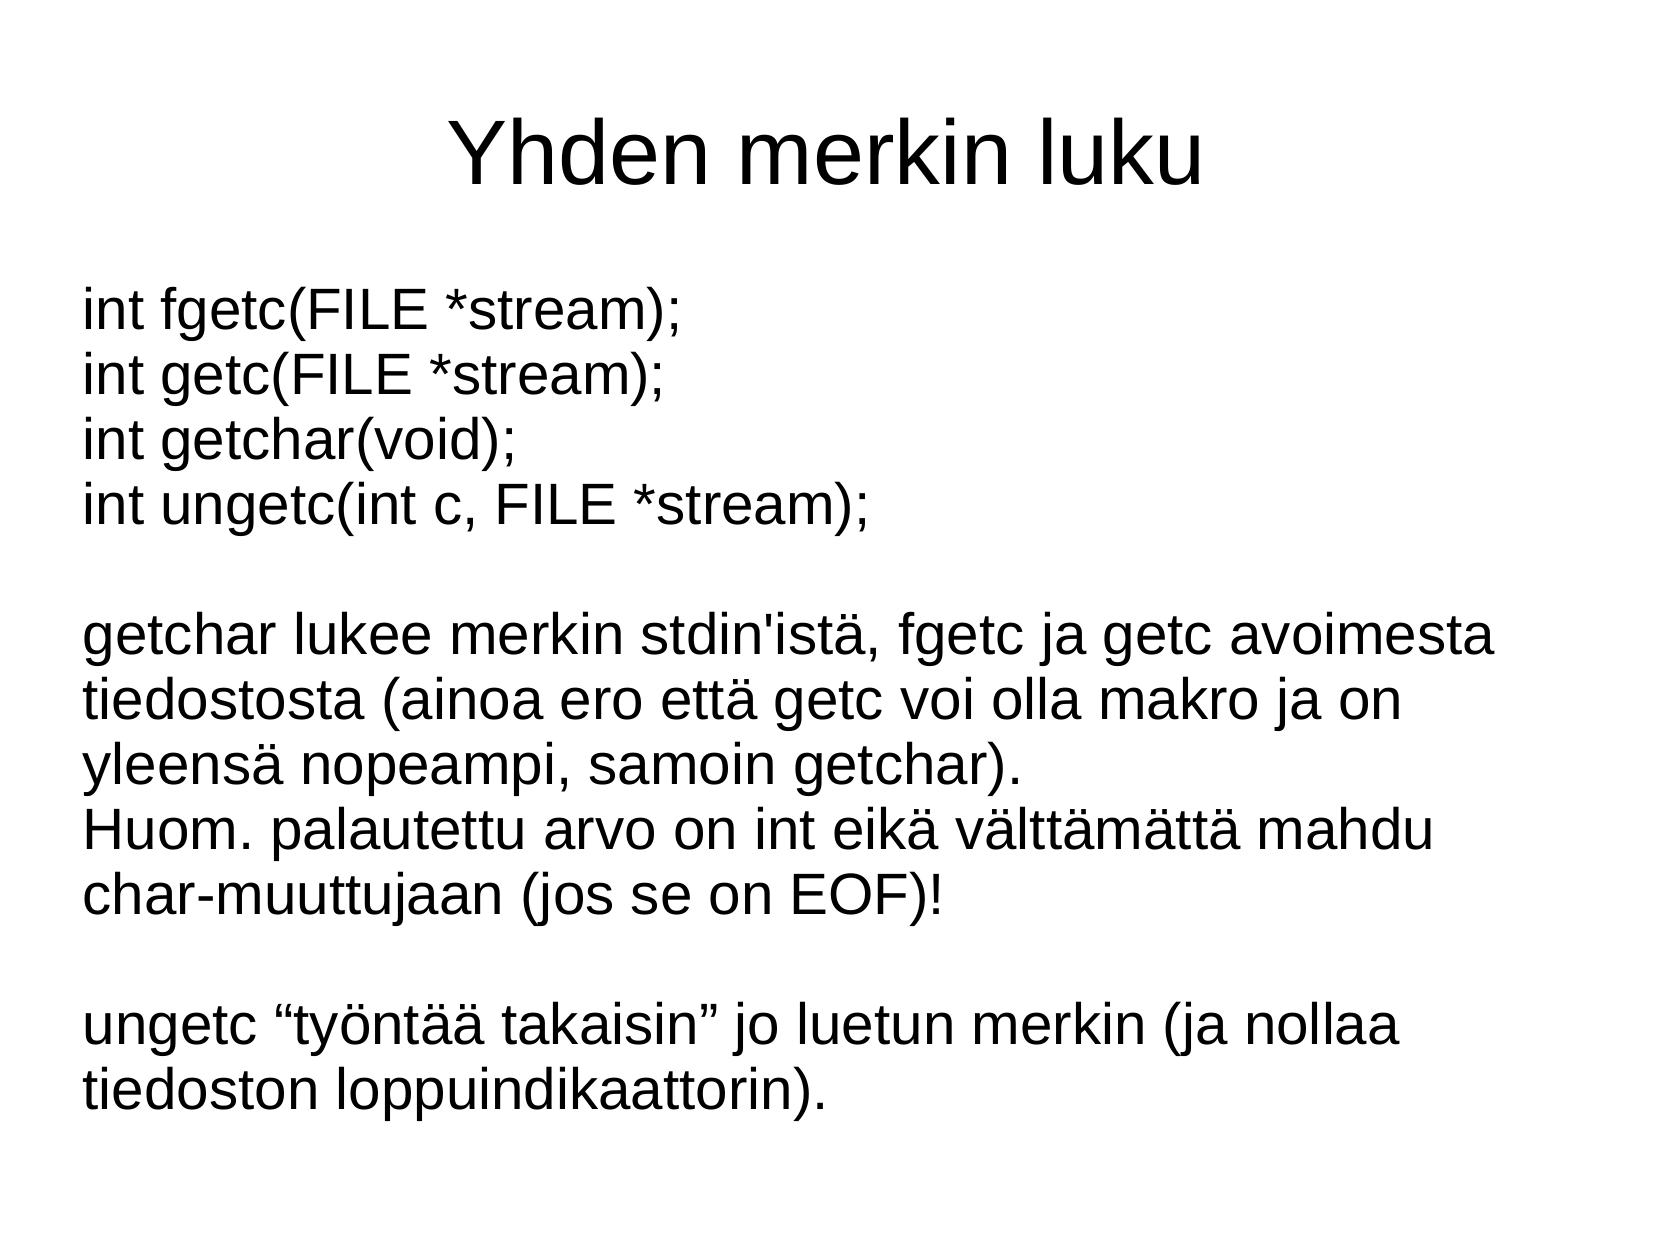

# Yhden merkin luku
int fgetc(FILE *stream);
int getc(FILE *stream);
int getchar(void);
int ungetc(int c, FILE *stream);
getchar lukee merkin stdin'istä, fgetc ja getc avoimesta tiedostosta (ainoa ero että getc voi olla makro ja on yleensä nopeampi, samoin getchar).
Huom. palautettu arvo on int eikä välttämättä mahdu char-muuttujaan (jos se on EOF)!
ungetc “työntää takaisin” jo luetun merkin (ja nollaa tiedoston loppuindikaattorin).